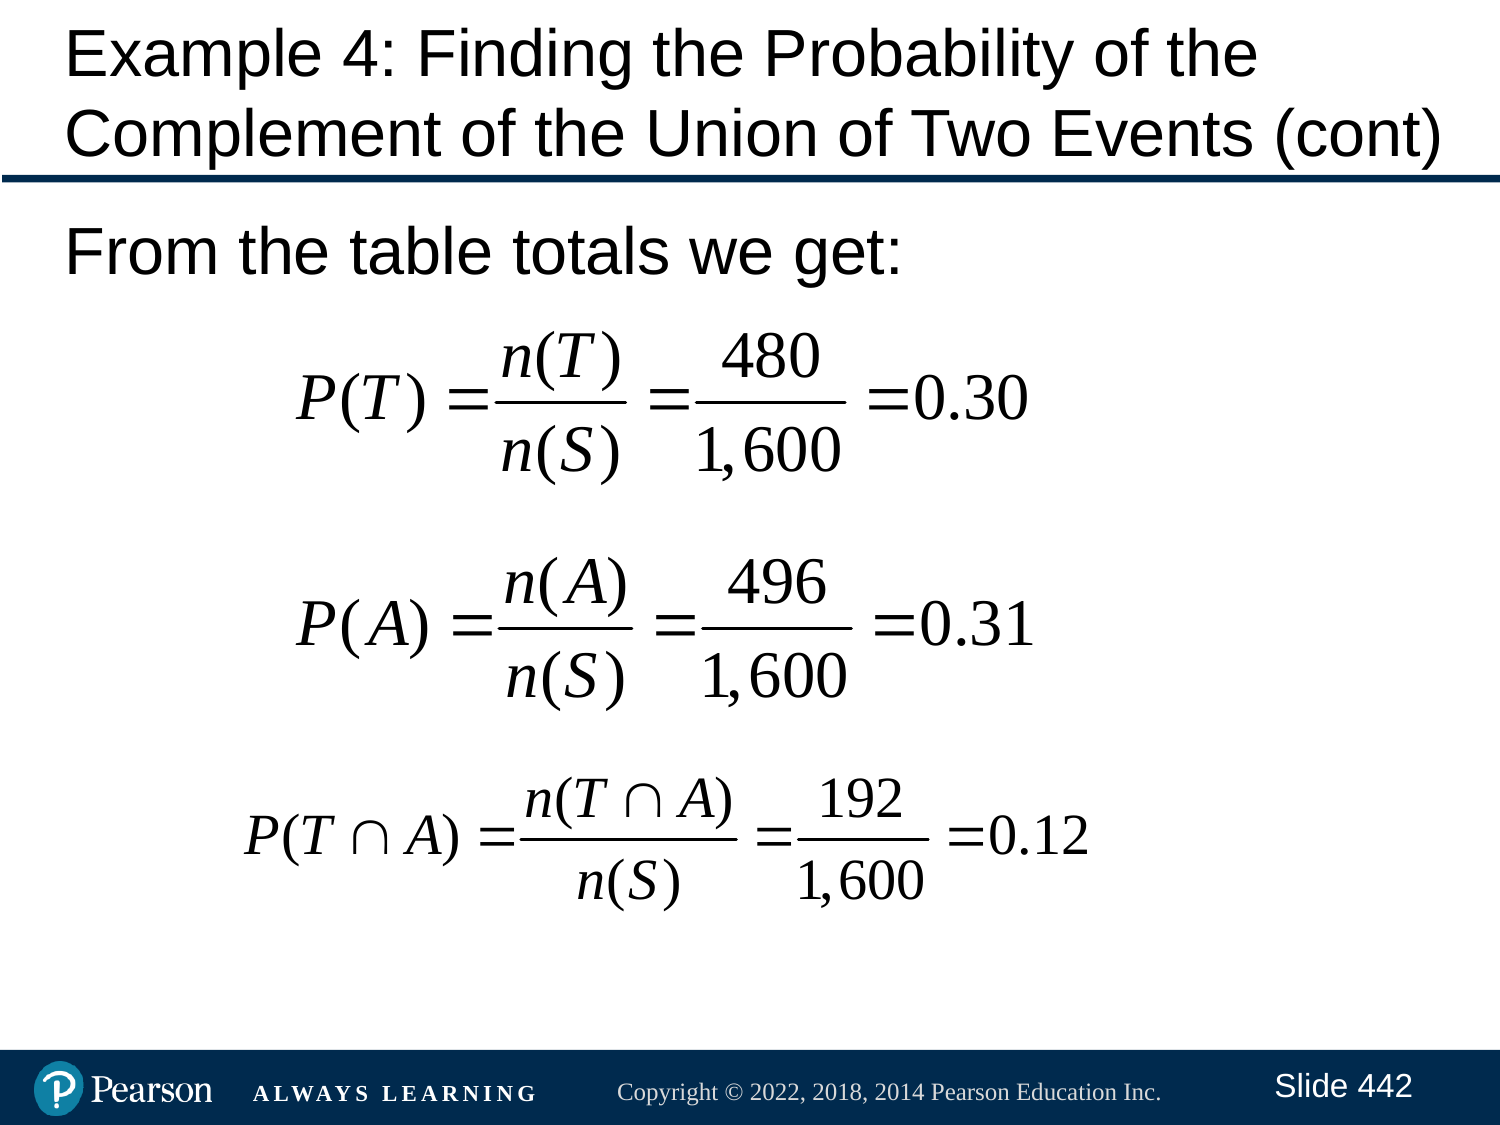

# Example 4: Finding the Probability of the Complement of the Union of Two Events (cont)
From the table totals we get: